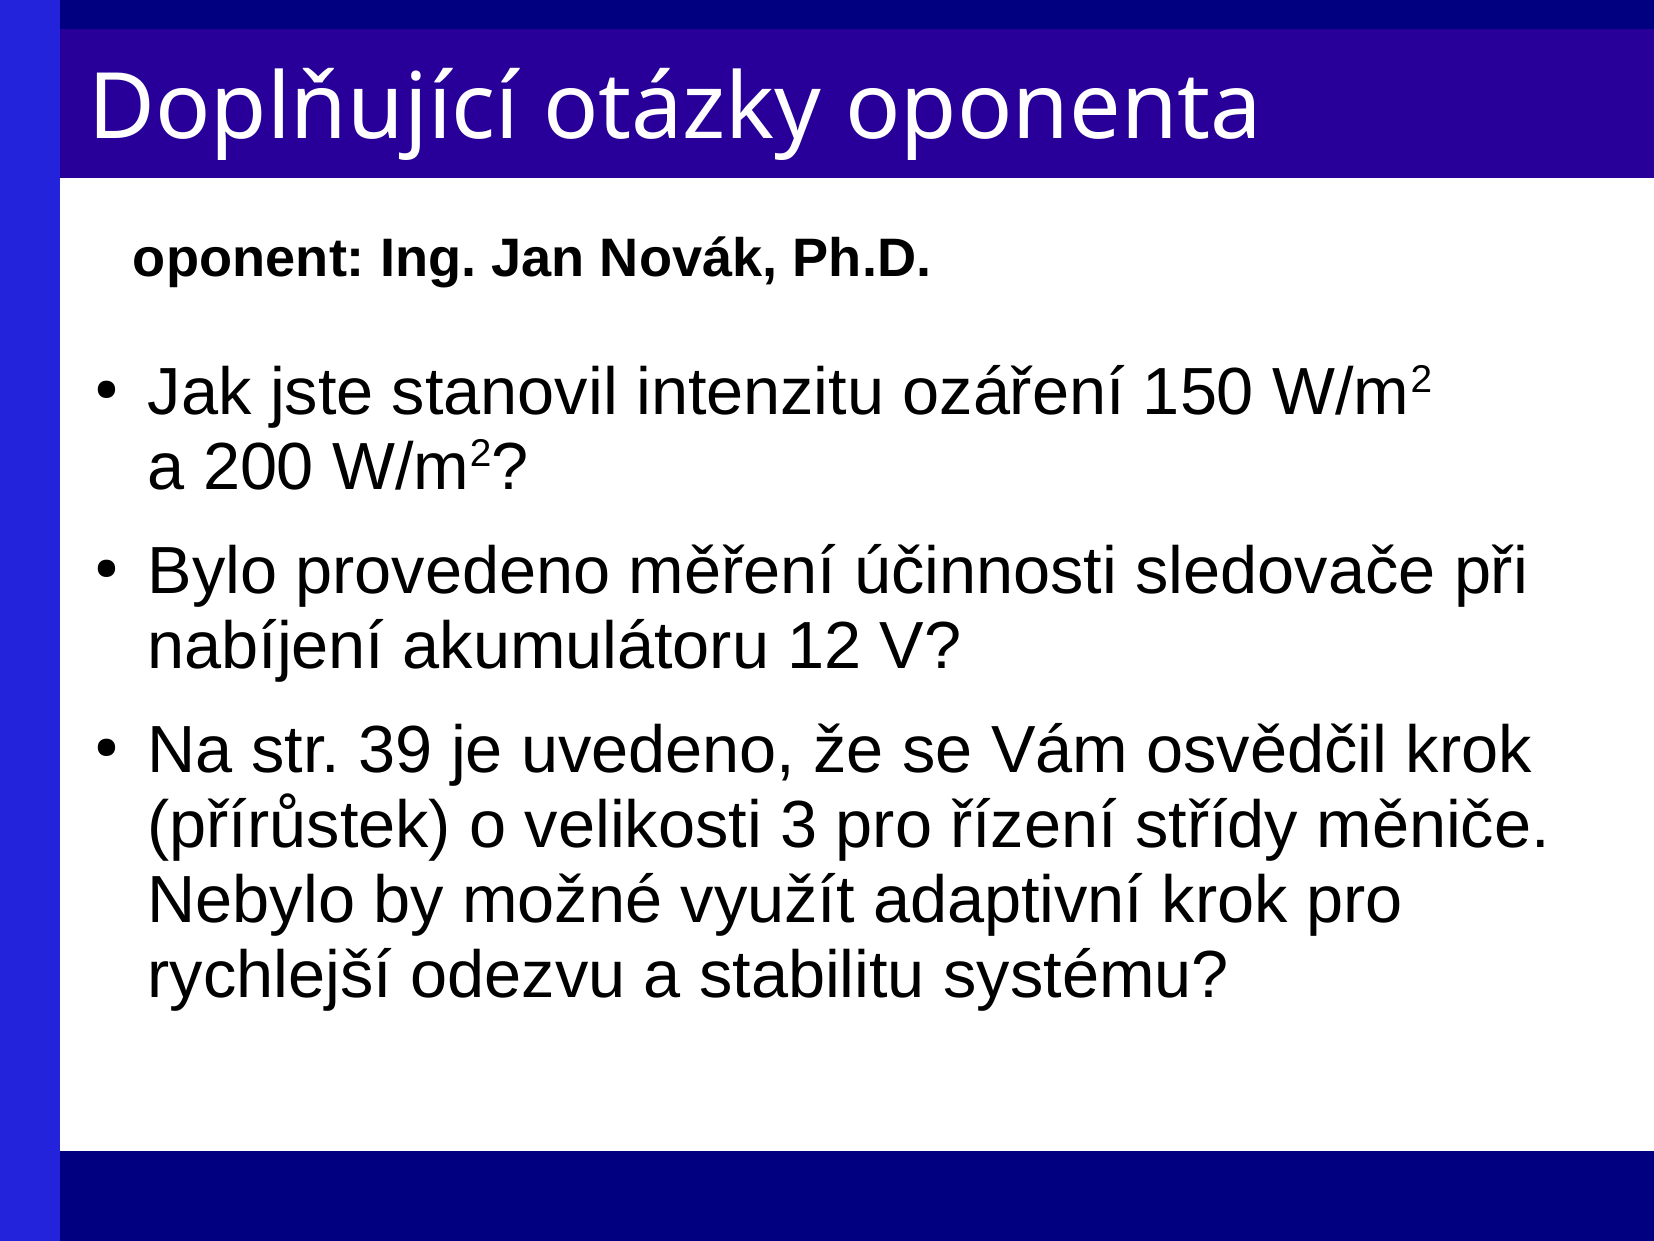

# Doplňující otázky oponenta
oponent: Ing. Jan Novák, Ph.D.
Jak jste stanovil intenzitu ozáření 150 W/m2 a 200 W/m2?
Bylo provedeno měření účinnosti sledovače při nabíjení akumulátoru 12 V?
Na str. 39 je uvedeno, že se Vám osvědčil krok (přírůstek) o velikosti 3 pro řízení střídy měniče. Nebylo by možné využít adaptivní krok pro rychlejší odezvu a stabilitu systému?